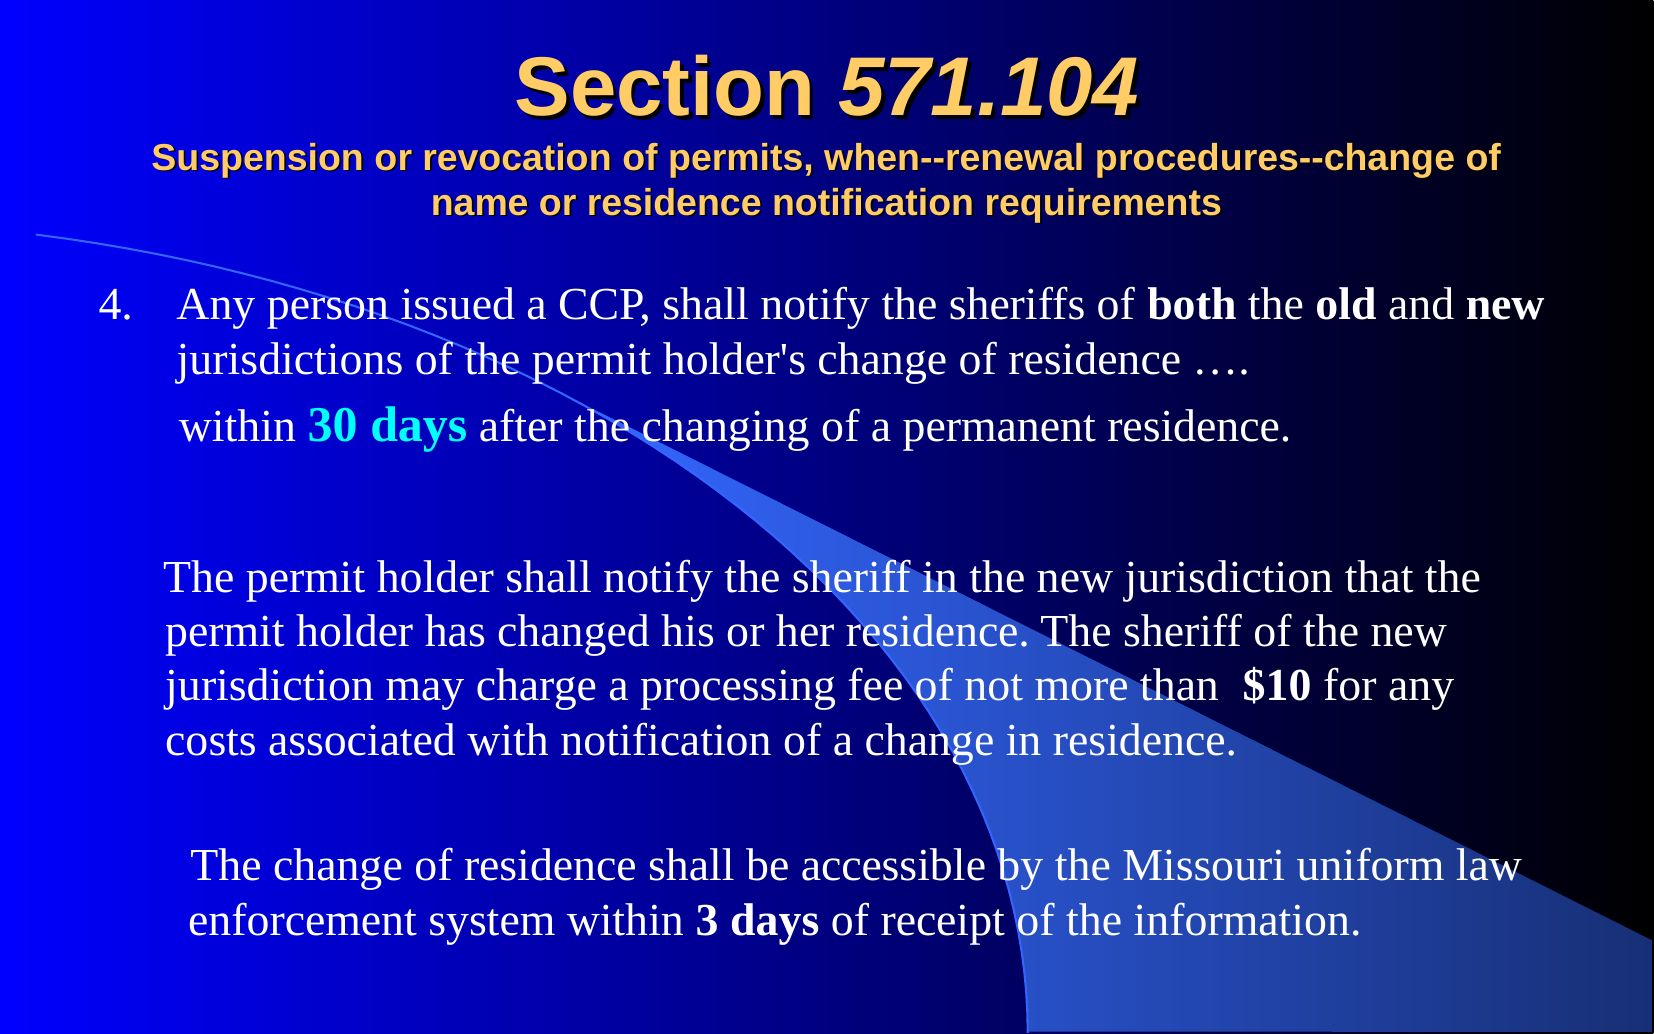

# Section 571.104 Suspension or revocation of permits, when--renewal procedures--change of name or residence notification requirements
4. Any person issued a CCP, shall notify the sheriffs of both the old and new jurisdictions of the permit holder's change of residence ….
 within 30 days after the changing of a permanent residence.
 The permit holder shall notify the sheriff in the new jurisdiction that the permit holder has changed his or her residence. The sheriff of the new jurisdiction may charge a processing fee of not more than $10 for any costs associated with notification of a change in residence.
 The change of residence shall be accessible by the Missouri uniform law enforcement system within 3 days of receipt of the information.